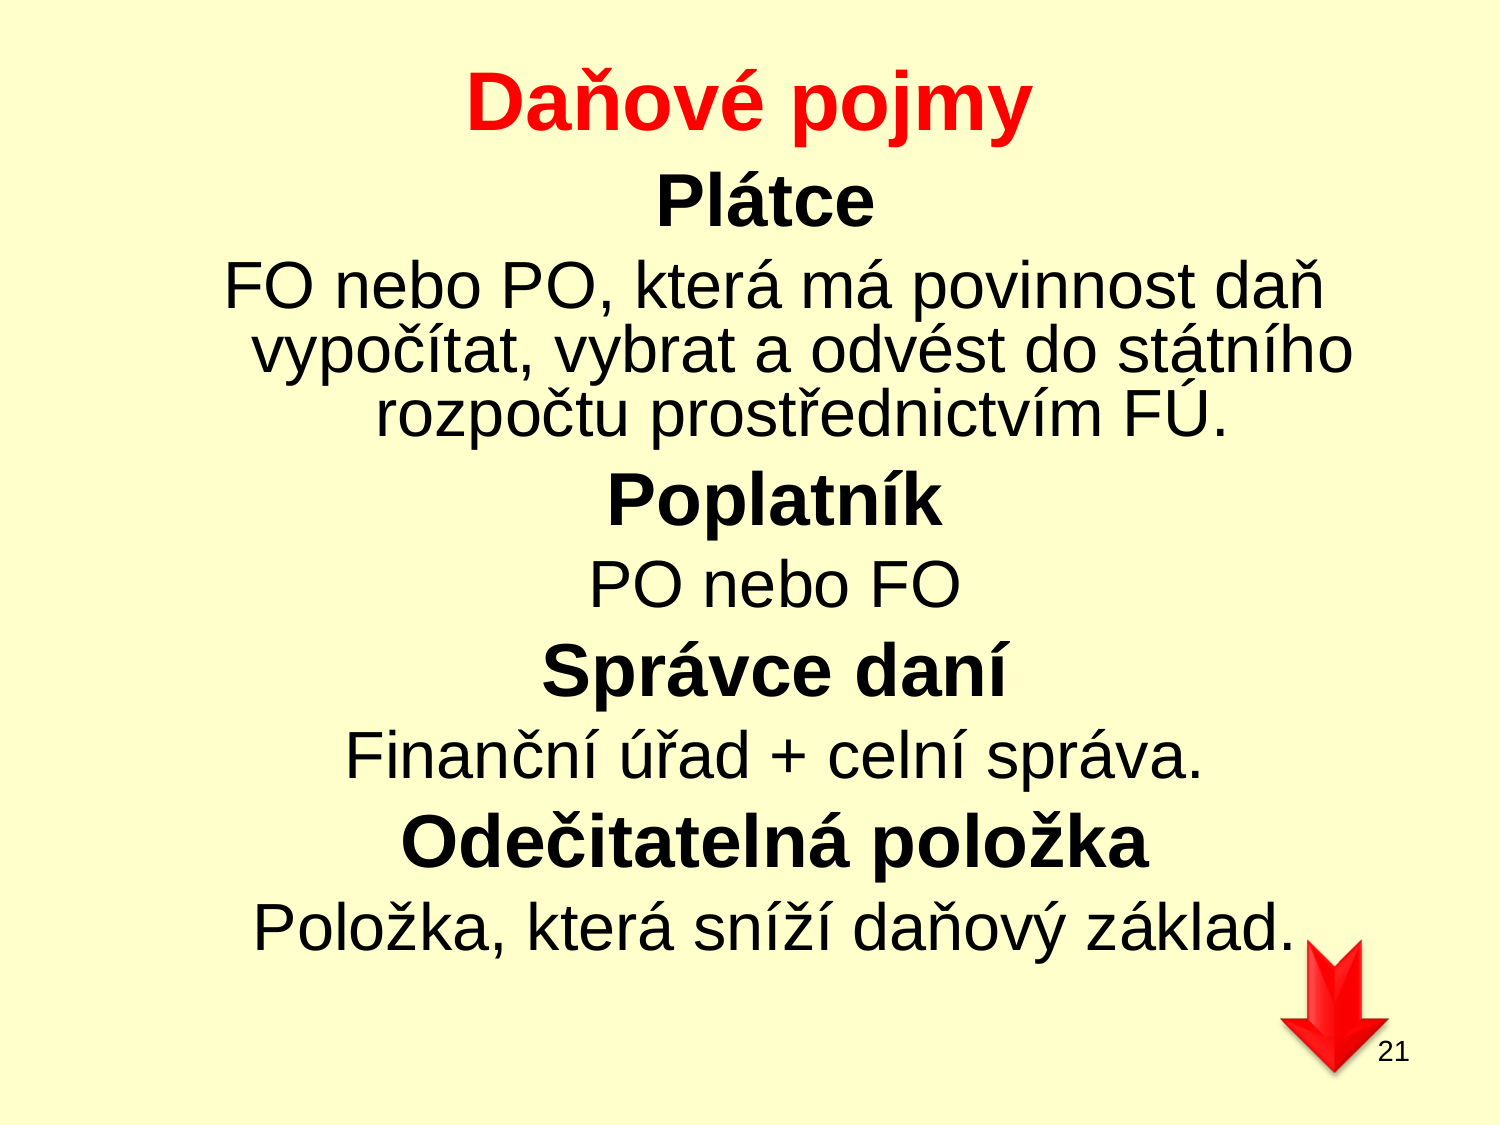

# Daňové pojmy
Plátce
FO nebo PO, která má povinnost daň vypočítat, vybrat a odvést do státního rozpočtu prostřednictvím FÚ.
Poplatník
PO nebo FO
Správce daní
Finanční úřad + celní správa.
Odečitatelná položka
Položka, která sníží daňový základ.